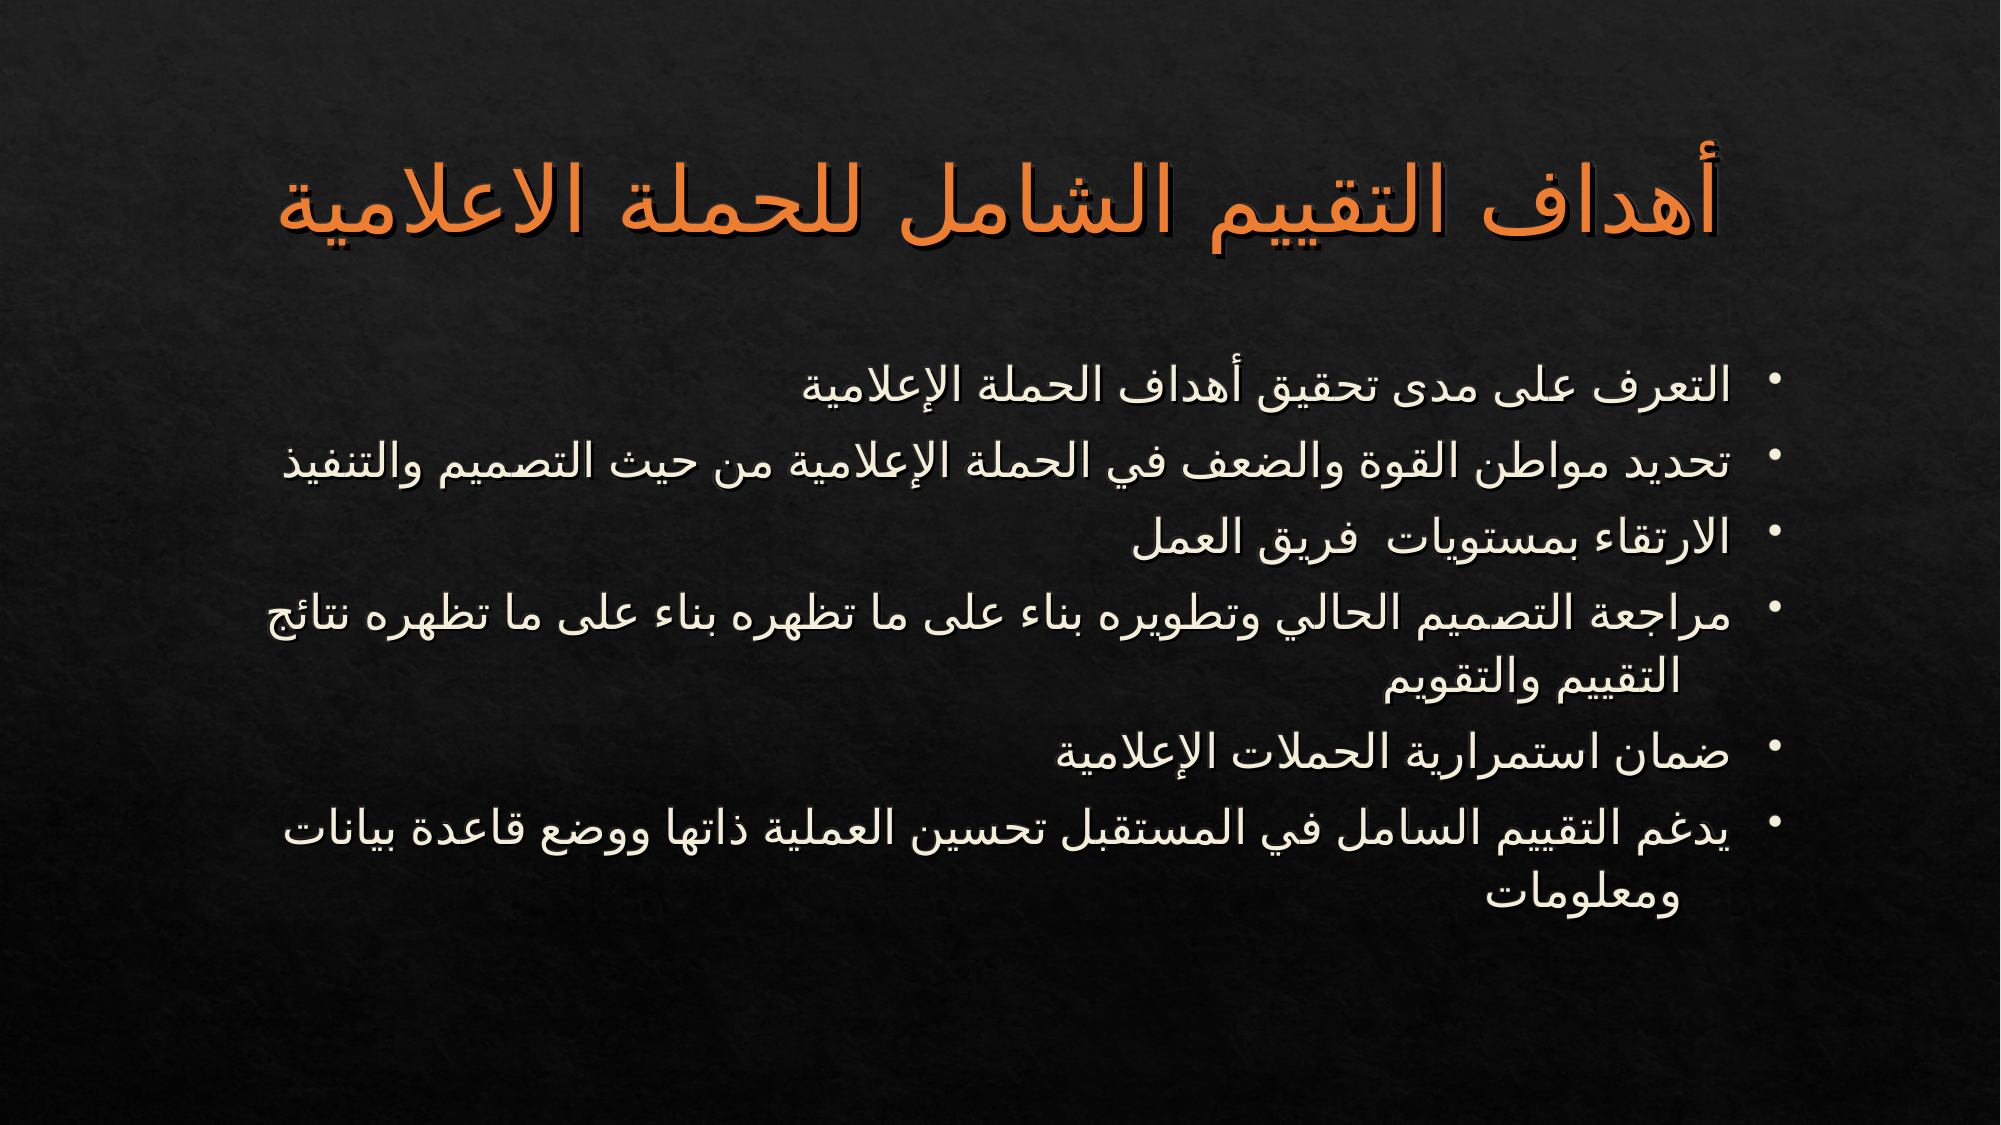

# أهداف التقييم الشامل للحملة الاعلامية
التعرف على مدى تحقيق أهداف الحملة الإعلامية
تحديد مواطن القوة والضعف في الحملة الإعلامية من حيث التصميم والتنفيذ
الارتقاء بمستويات فريق العمل
مراجعة التصميم الحالي وتطويره بناء على ما تظهره بناء على ما تظهره نتائج التقييم والتقويم
ضمان استمرارية الحملات الإعلامية
يدغم التقييم السامل في المستقبل تحسين العملية ذاتها ووضع قاعدة بيانات ومعلومات